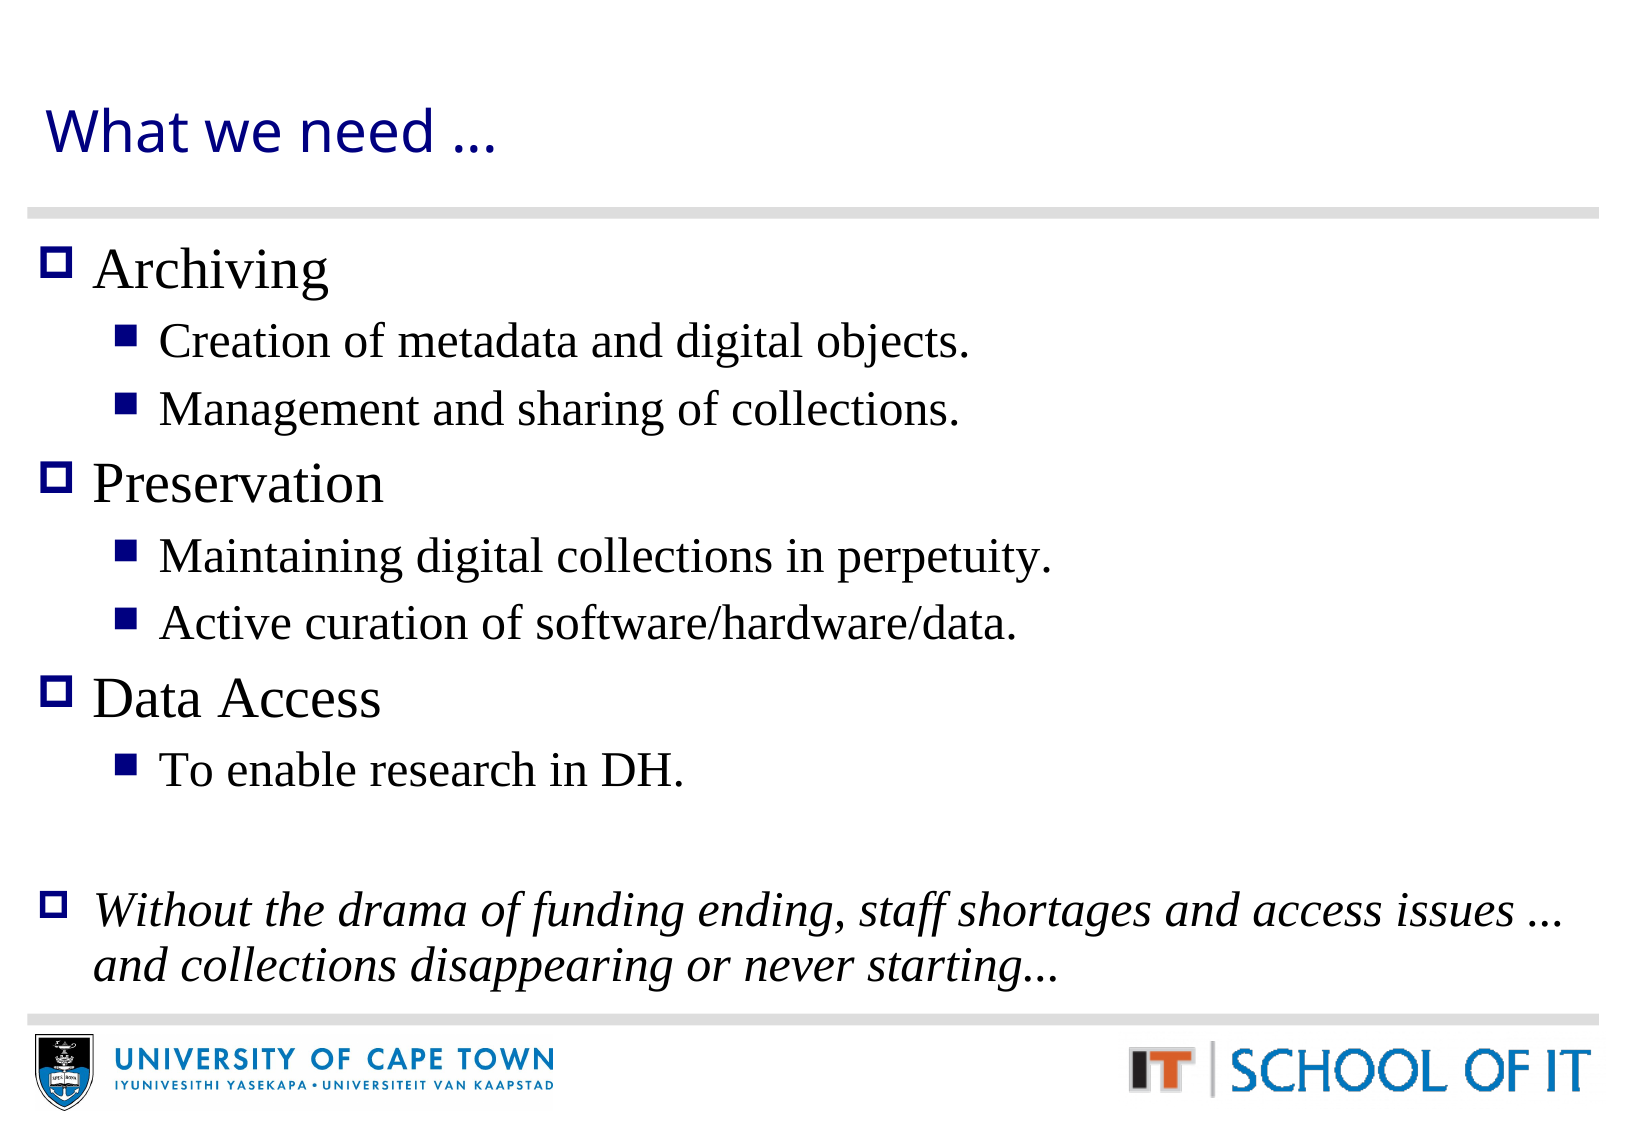

# What we need ...
Archiving
Creation of metadata and digital objects.
Management and sharing of collections.
Preservation
Maintaining digital collections in perpetuity.
Active curation of software/hardware/data.
Data Access
To enable research in DH.
Without the drama of funding ending, staff shortages and access issues ... and collections disappearing or never starting...